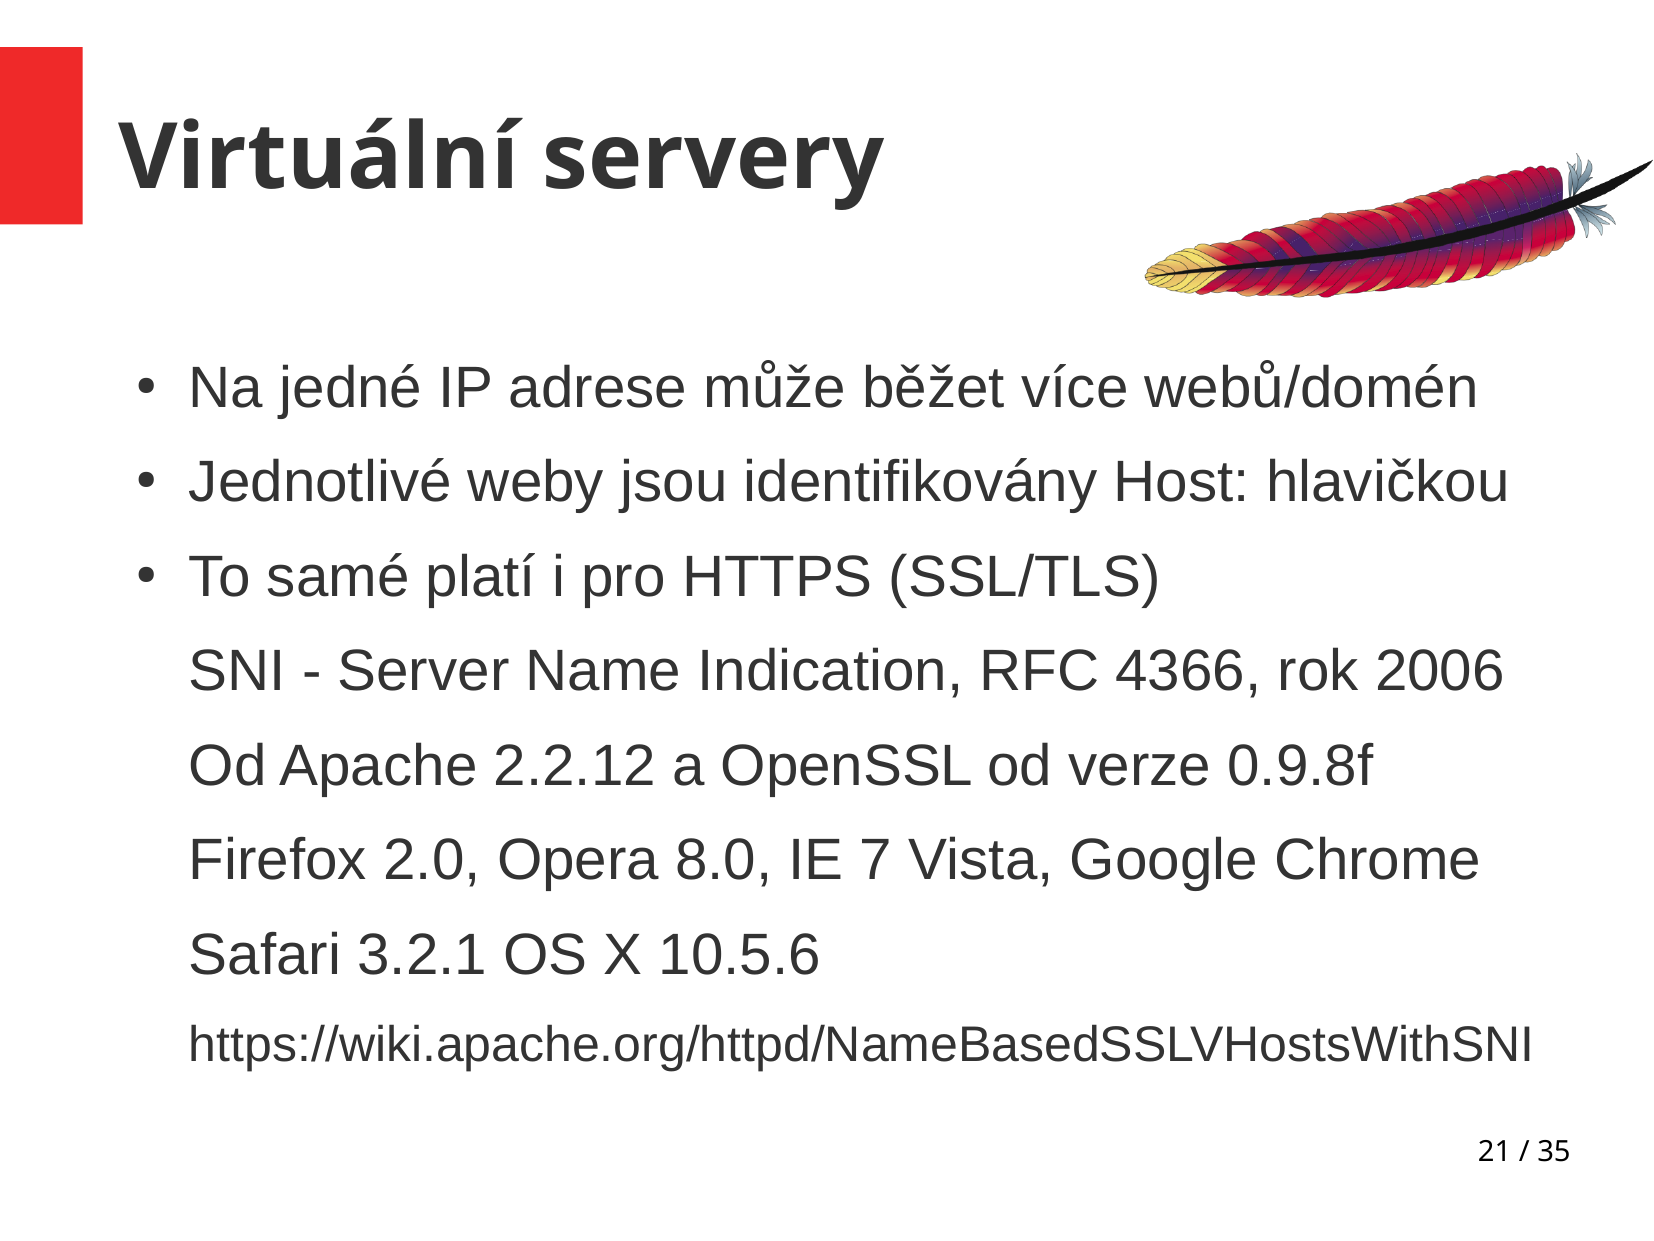

# Virtuální servery
Na jedné IP adrese může běžet více webů/domén
Jednotlivé weby jsou identifikovány Host: hlavičkou
To samé platí i pro HTTPS (SSL/TLS)
SNI - Server Name Indication, RFC 4366, rok 2006
Od Apache 2.2.12 a OpenSSL od verze 0.9.8f
Firefox 2.0, Opera 8.0, IE 7 Vista, Google Chrome
Safari 3.2.1 OS X 10.5.6
https://wiki.apache.org/httpd/NameBasedSSLVHostsWithSNI
21